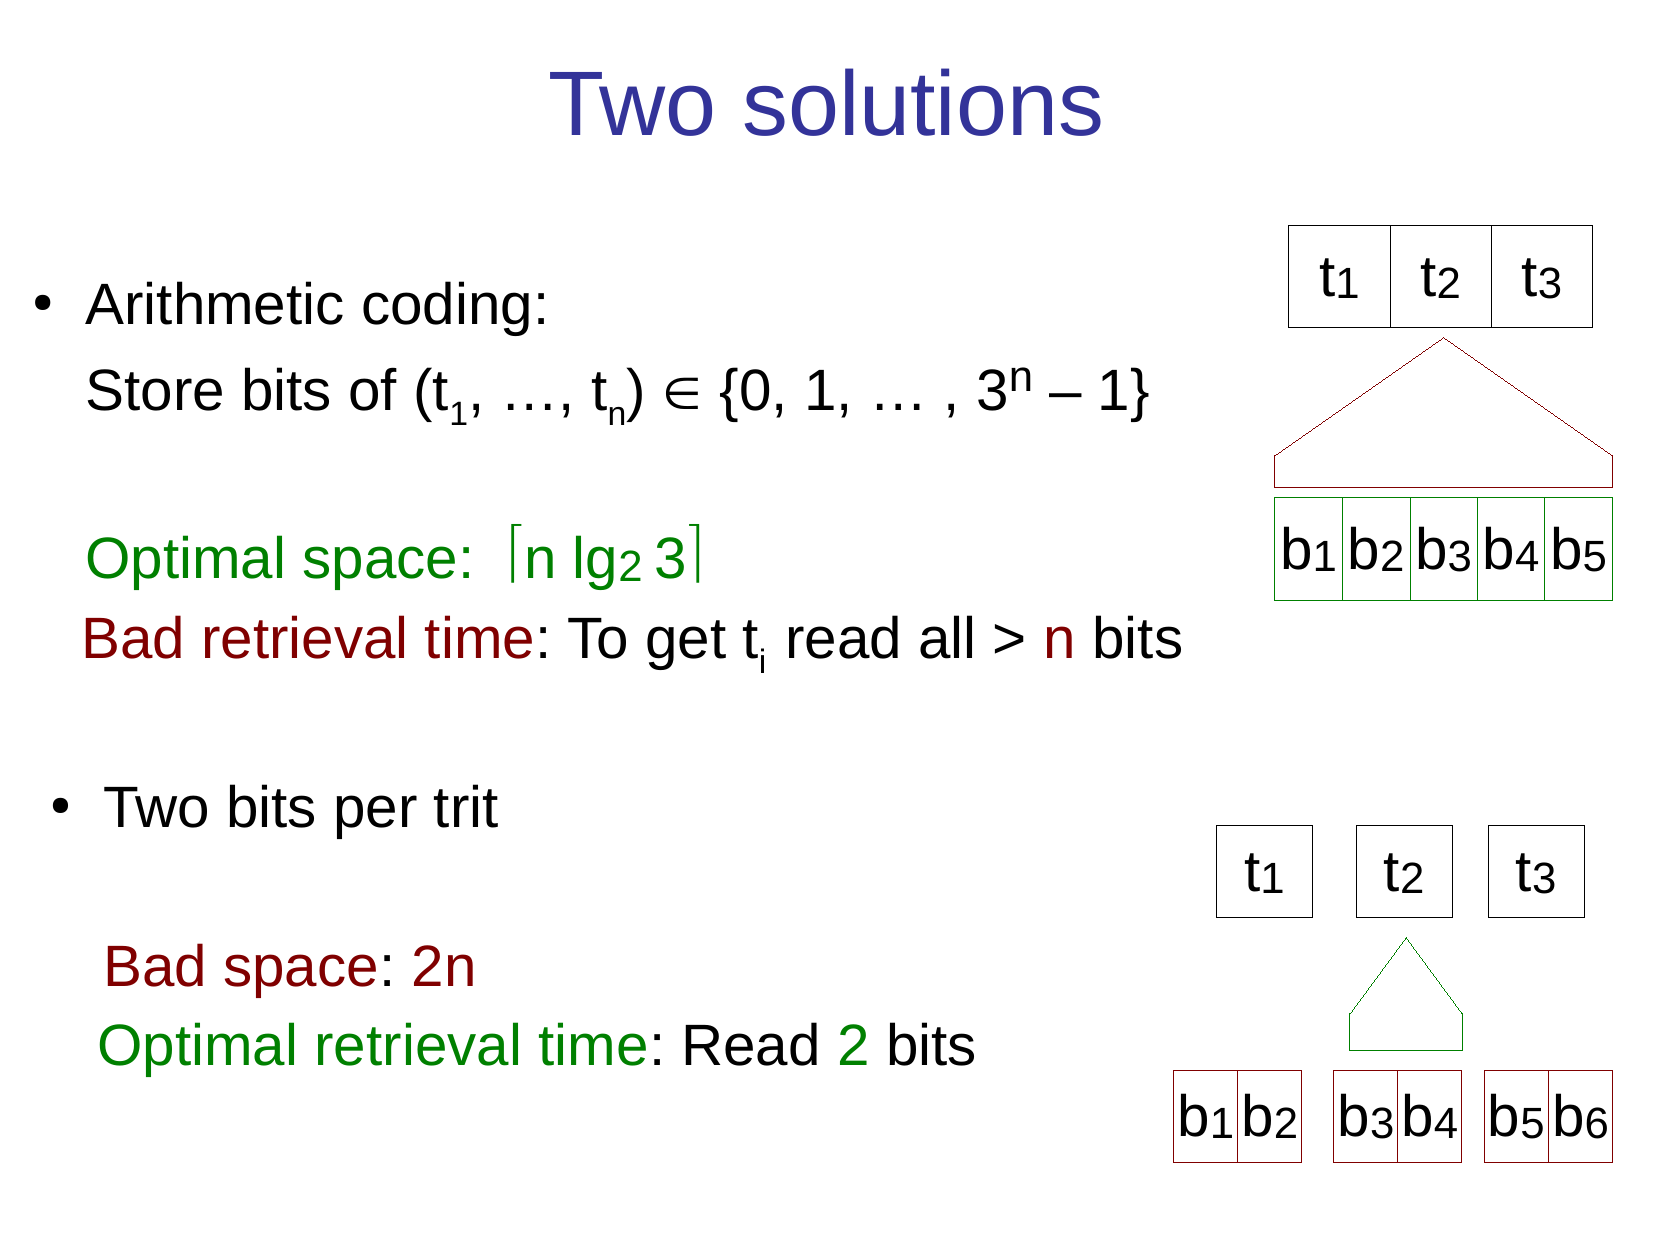

Two solutions
# Arithmetic coding:
Store bits of (t1, …, tn)  {0, 1, … , 3n – 1}
Optimal space: n lg2 3
 Bad retrieval time: To get ti read all > n bits
Two bits per trit
Bad space: 2n
 Optimal retrieval time: Read 2 bits
t1
t2
t3
b1
b2
b3
b4
b5
t1
t2
t3
b1
b2
b3
b4
b5
b6